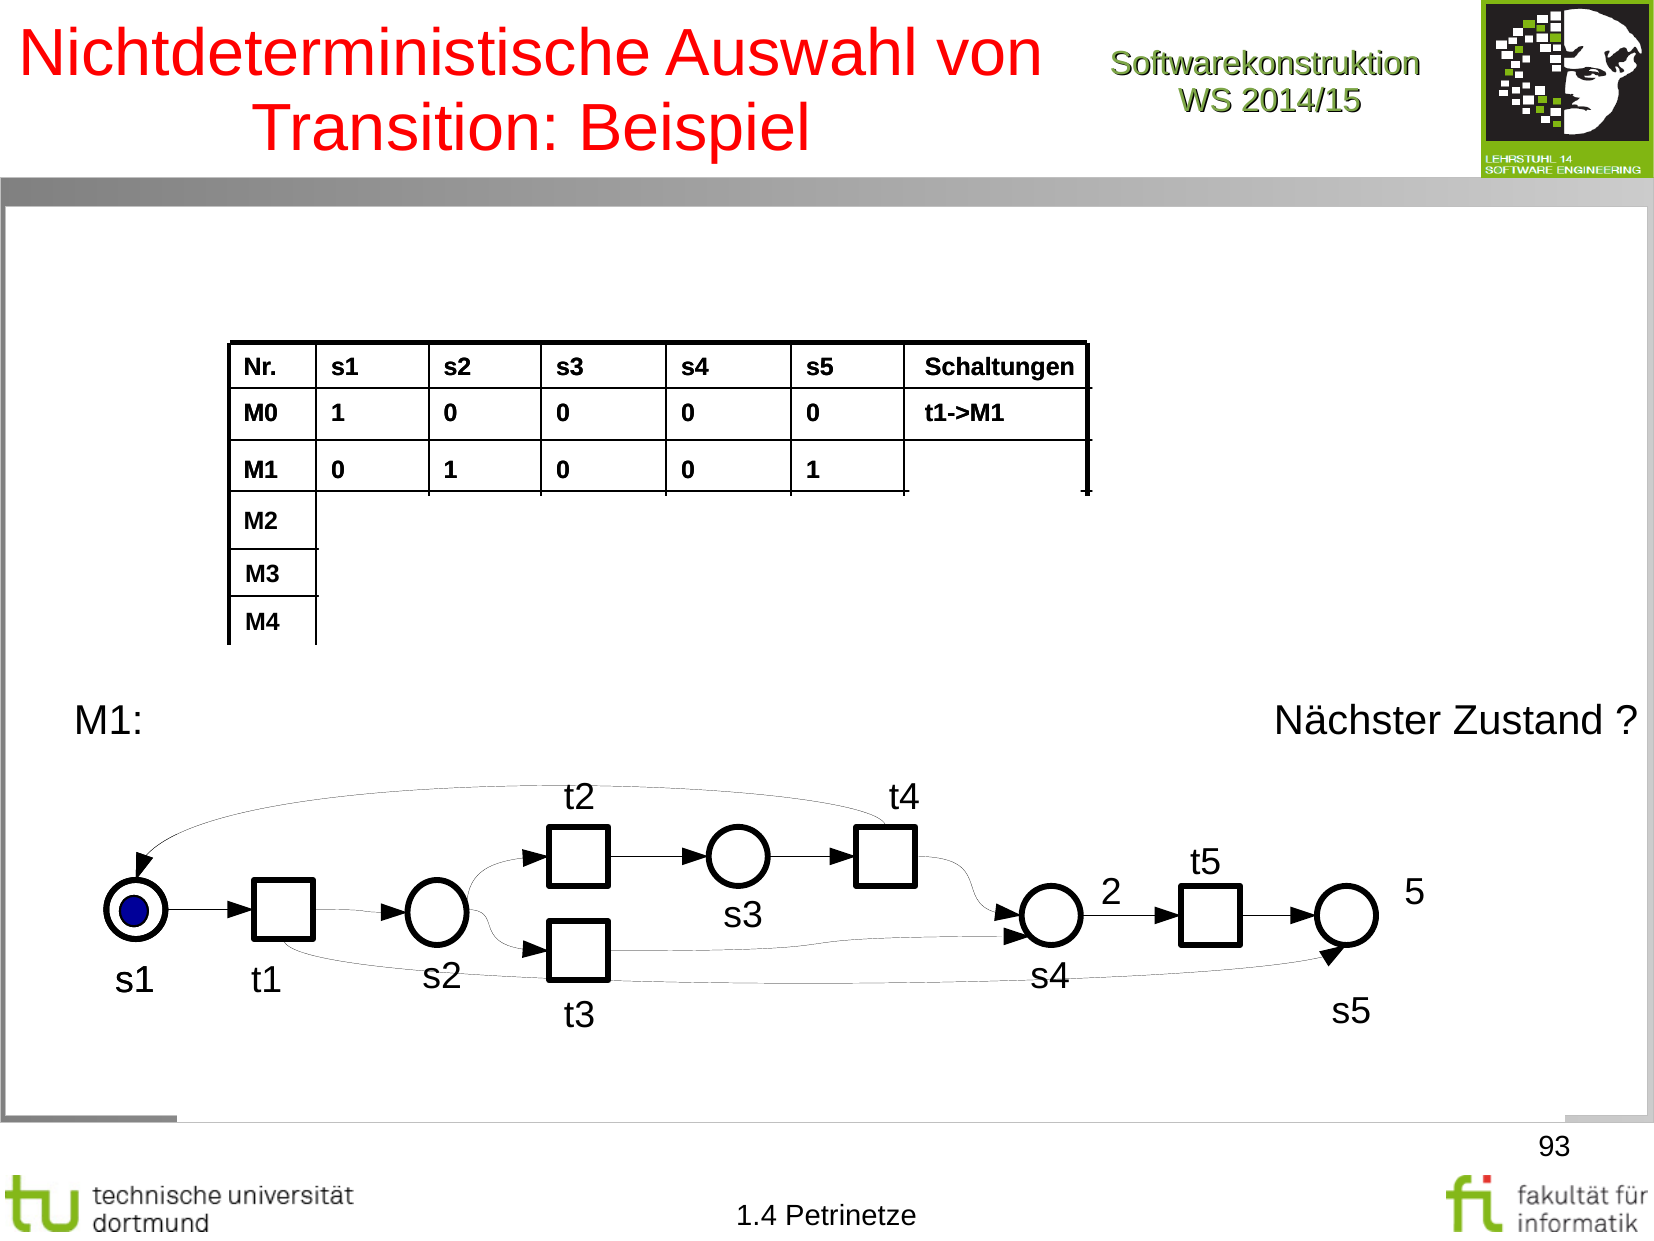

# Nichtdeterministische Auswahl von Transition: Beispiel
Nr.
Nr.
s1
s1
s2
s2
s3
s3
s4
s4
s5
s5
Schaltungen
Schaltungen
M0
M0
1
1
0
0
0
0
0
0
0
0
t1->M1
t1->M1
M1
M1
0
0
1
1
0
0
0
0
1
1
t4->M3
t2->M2
M2
t2->M4
t5->M5
1
0
0
1
0
t2->M4
t5->M5
M3
0
1
0
1
0
M4
0
1
0
1
0
t5->M6
t5->M6
M4
0
1
0
1
0
1
t3->M7
t5->M8
M1:
Nächster Zustand ?
M5
1
0
0
0
1
2
1
t2->M9
t6->M10
t2
t2
t4
t4
t5
t5
M6
0
1
0
0
1
1
0
t6->M11
2
5
2
5
s3
s3
...
s2
s4
s2
s4
s1
s1
t1
t1
s5
s5
t3
t3
2
93
1.4 Petrinetze